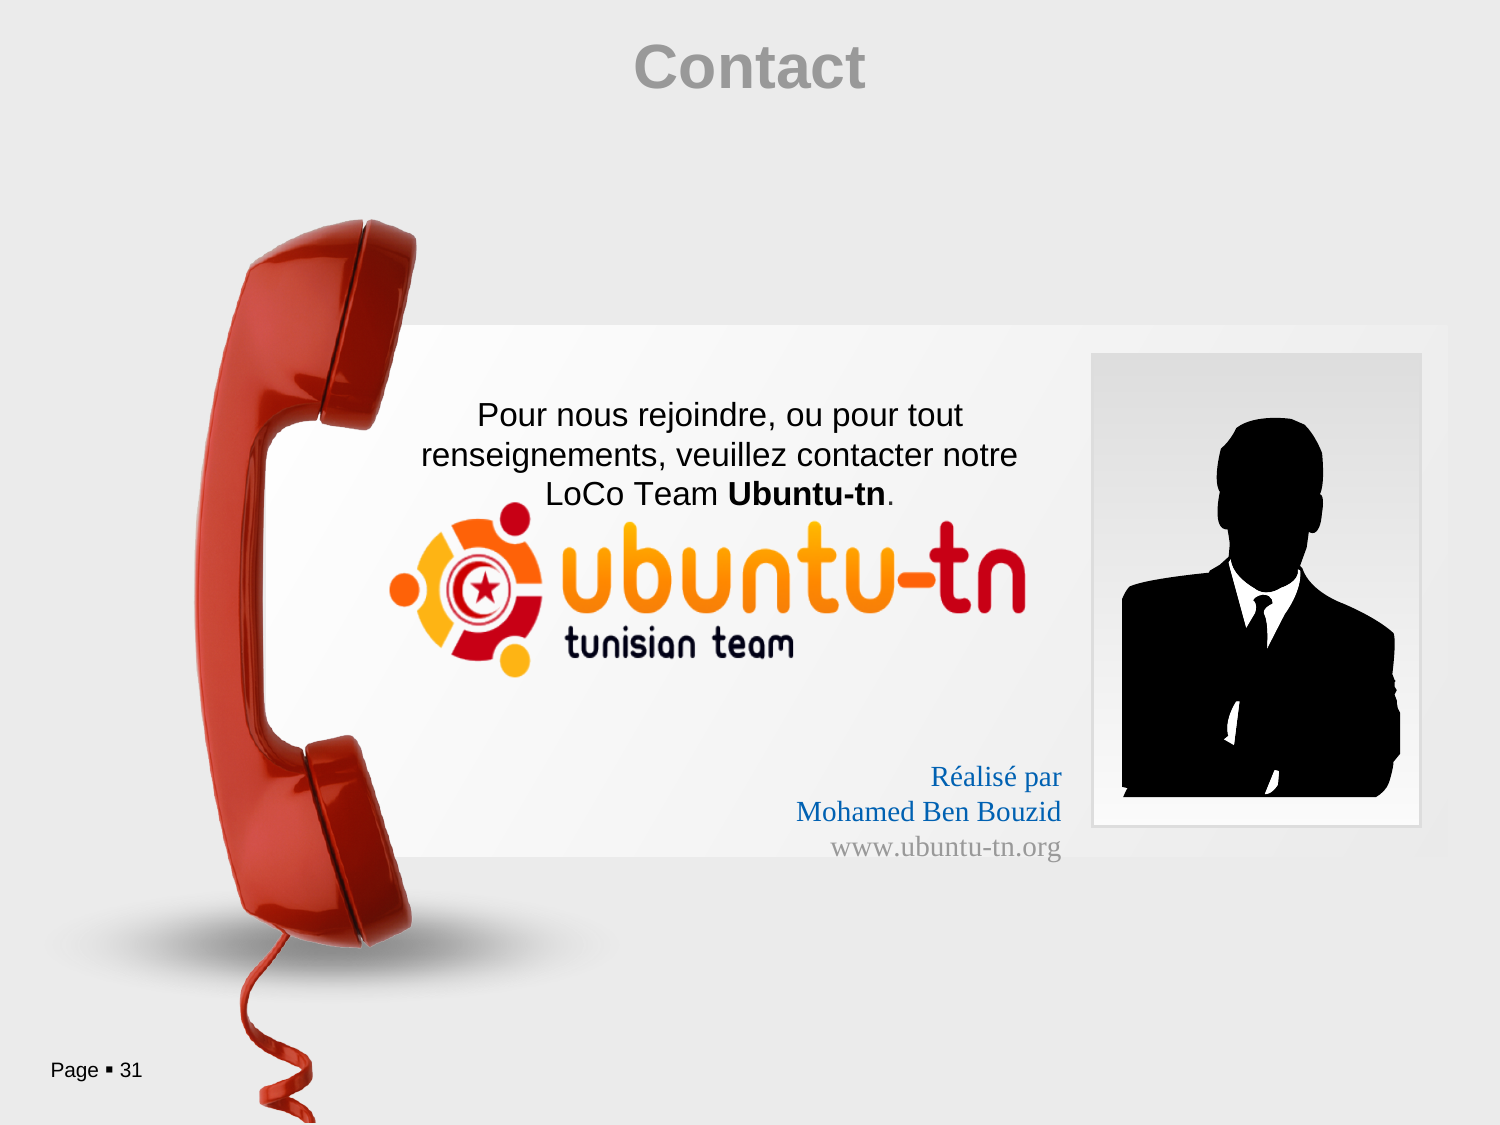

# Contact
Pour nous rejoindre, ou pour tout renseignements, veuillez contacter notre LoCo Team Ubuntu-tn.
Réalisé par
Mohamed Ben Bouzid
www.ubuntu-tn.org